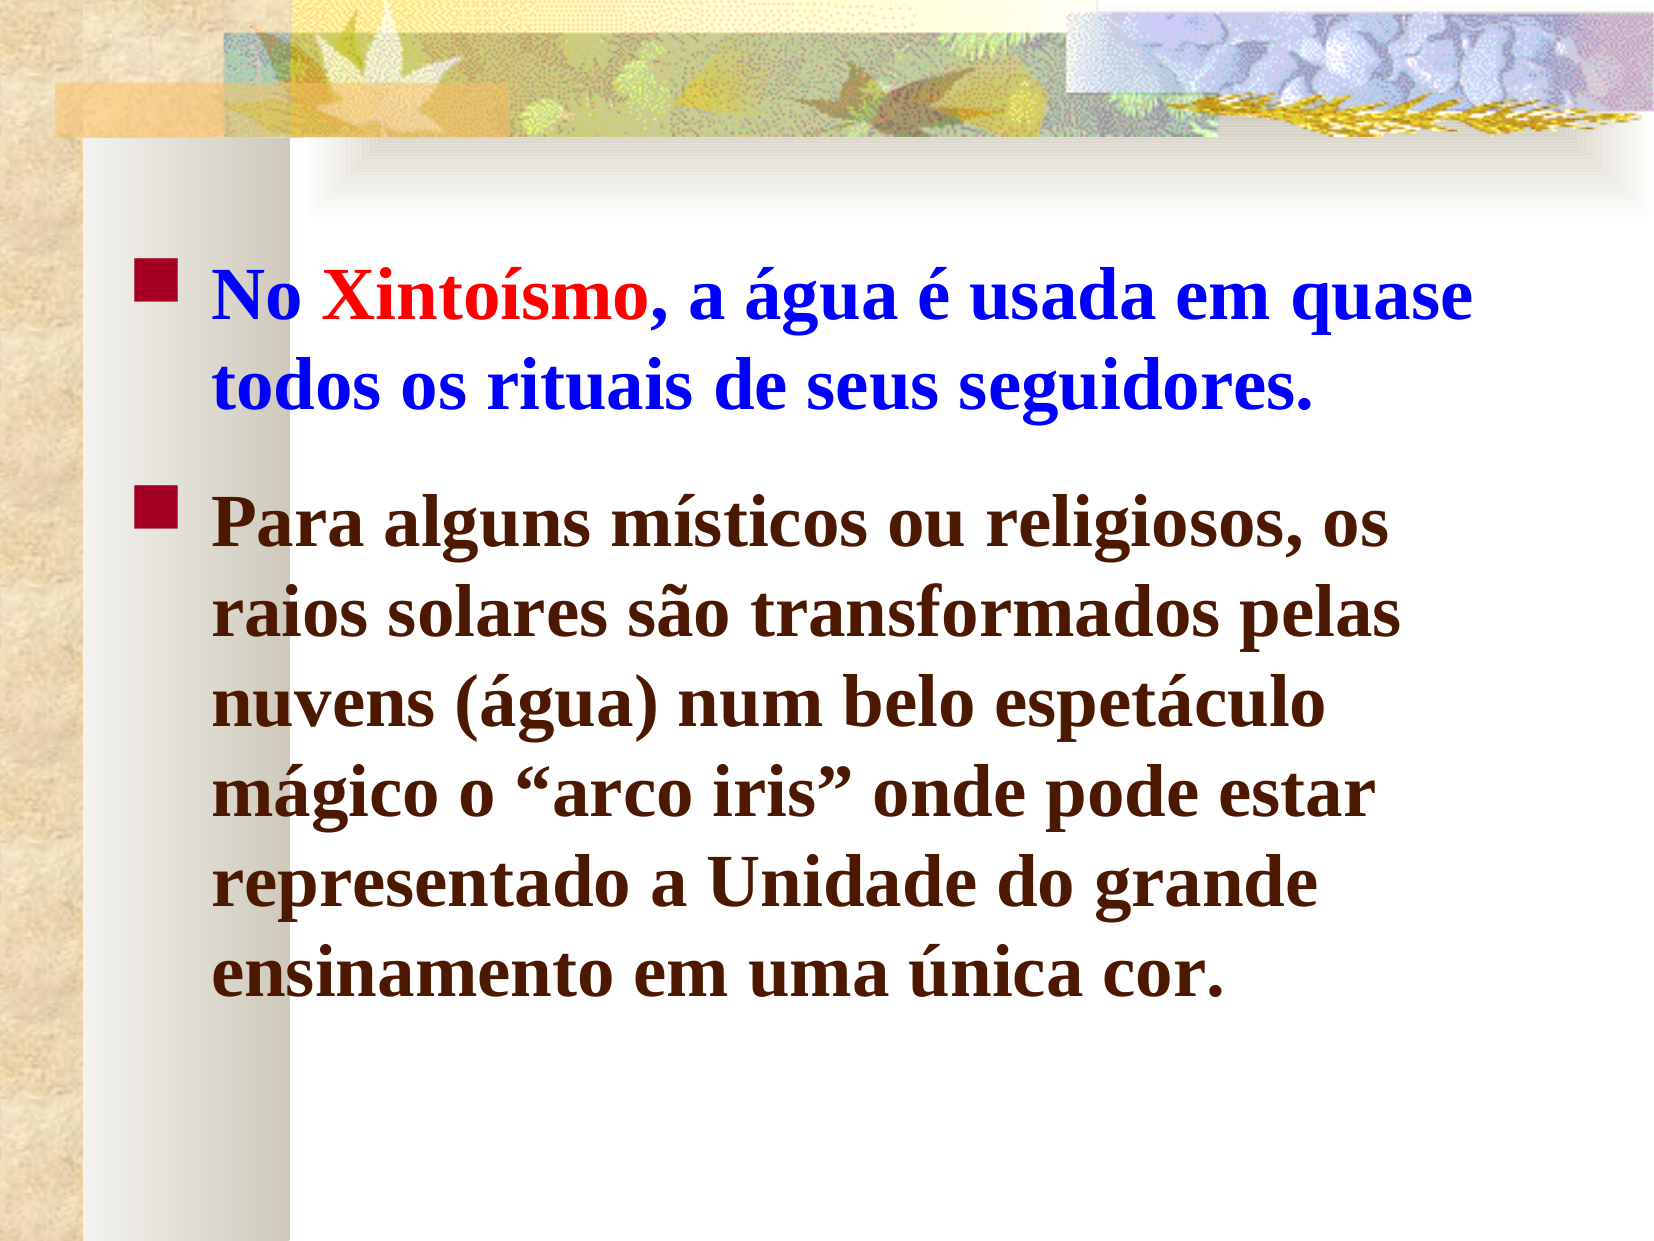

No Xintoísmo, a água é usada em quase todos os rituais de seus seguidores.
Para alguns místicos ou religiosos, os raios solares são transformados pelas nuvens (água) num belo espetáculo mágico o “arco iris” onde pode estar representado a Unidade do grande ensinamento em uma única cor.